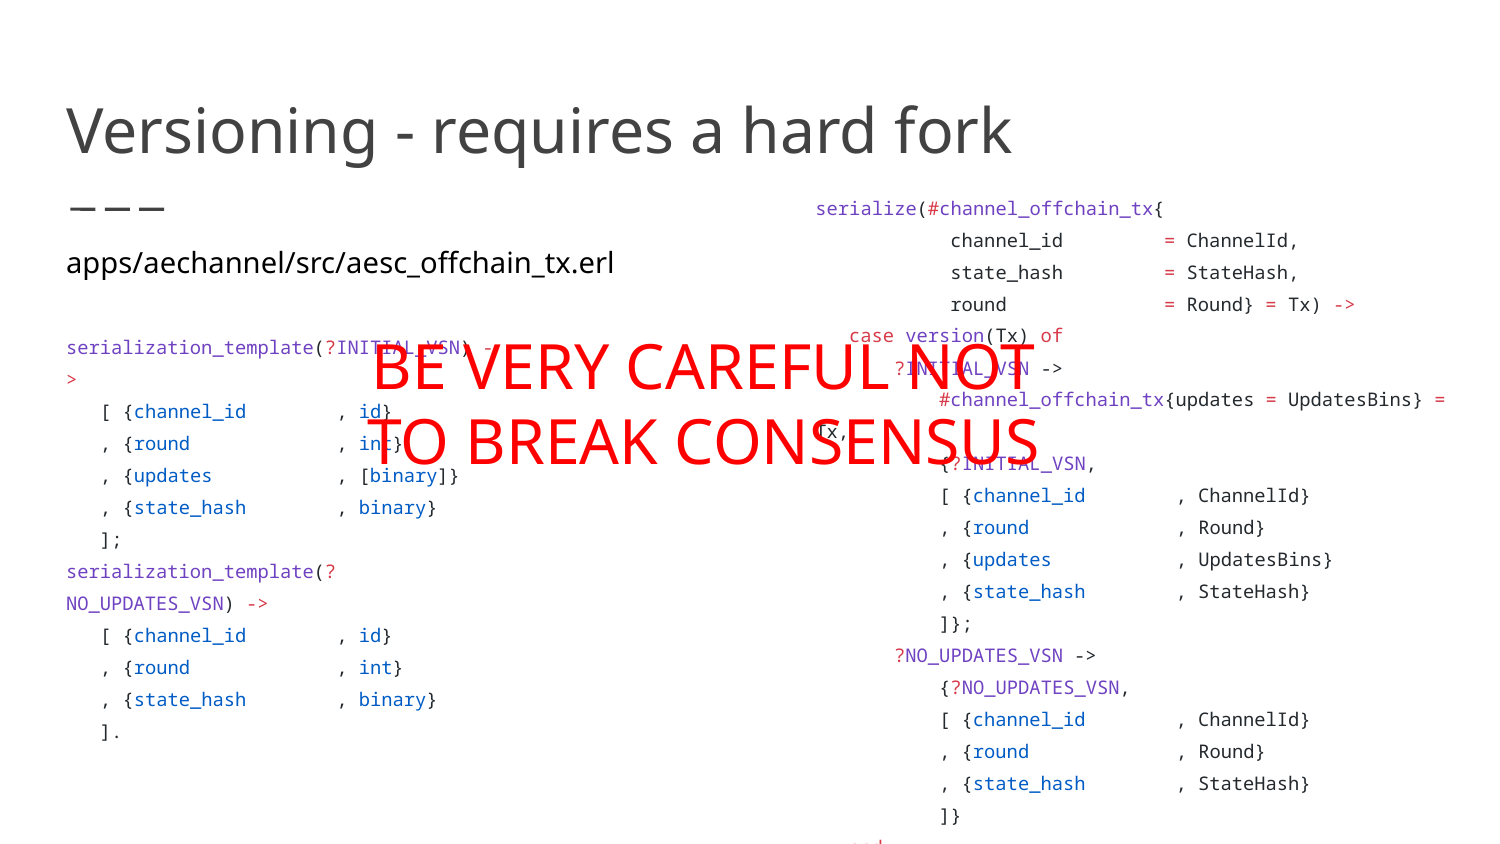

# Versioning - requires a hard fork
serialize(#channel_offchain_tx{
 channel_id = ChannelId,
 state_hash = StateHash,
 round = Round} = Tx) ->
 case version(Tx) of
 ?INITIAL_VSN ->
 #channel_offchain_tx{updates = UpdatesBins} = Tx,
 {?INITIAL_VSN,
 [ {channel_id , ChannelId}
 , {round , Round}
 , {updates , UpdatesBins}
 , {state_hash , StateHash}
 ]};
 ?NO_UPDATES_VSN ->
 {?NO_UPDATES_VSN,
 [ {channel_id , ChannelId}
 , {round , Round}
 , {state_hash , StateHash}
 ]}
 end.
apps/aechannel/src/aesc_offchain_tx.erl
serialization_template(?INITIAL_VSN) ->
 [ {channel_id , id}
 , {round , int}
 , {updates , [binary]}
 , {state_hash , binary}
 ];
serialization_template(?NO_UPDATES_VSN) ->
 [ {channel_id , id}
 , {round , int}
 , {state_hash , binary}
 ].
BE VERY CAREFUL NOT TO BREAK CONSENSUS